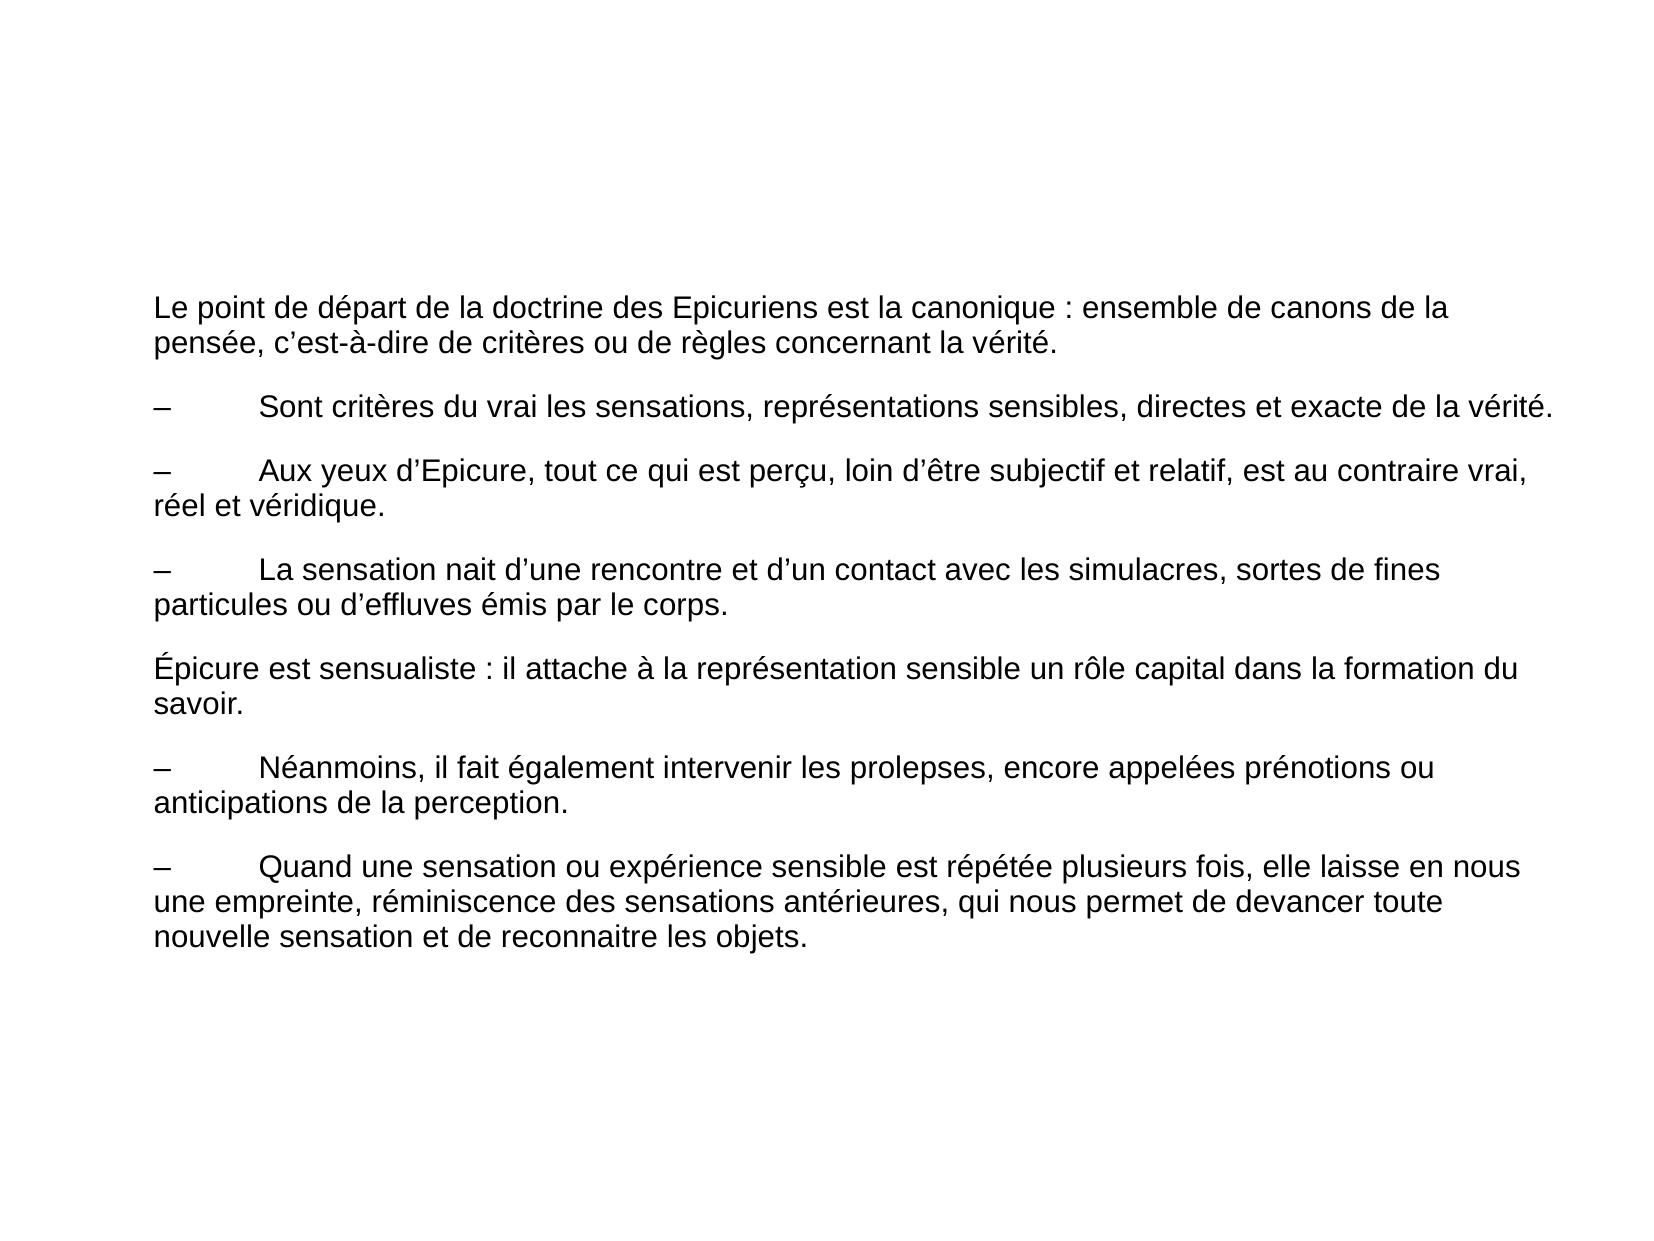

#
Le point de départ de la doctrine des Epicuriens est la canonique : ensemble de canons de la pensée, c’est-à-dire de critères ou de règles concernant la vérité.
– Sont critères du vrai les sensations, représentations sensibles, directes et exacte de la vérité.
– Aux yeux d’Epicure, tout ce qui est perçu, loin d’être subjectif et relatif, est au contraire vrai, réel et véridique.
– La sensation nait d’une rencontre et d’un contact avec les simulacres, sortes de fines particules ou d’effluves émis par le corps.
Épicure est sensualiste : il attache à la représentation sensible un rôle capital dans la formation du savoir.
– Néanmoins, il fait également intervenir les prolepses, encore appelées prénotions ou anticipations de la perception.
– Quand une sensation ou expérience sensible est répétée plusieurs fois, elle laisse en nous une empreinte, réminiscence des sensations antérieures, qui nous permet de devancer toute nouvelle sensation et de reconnaitre les objets.